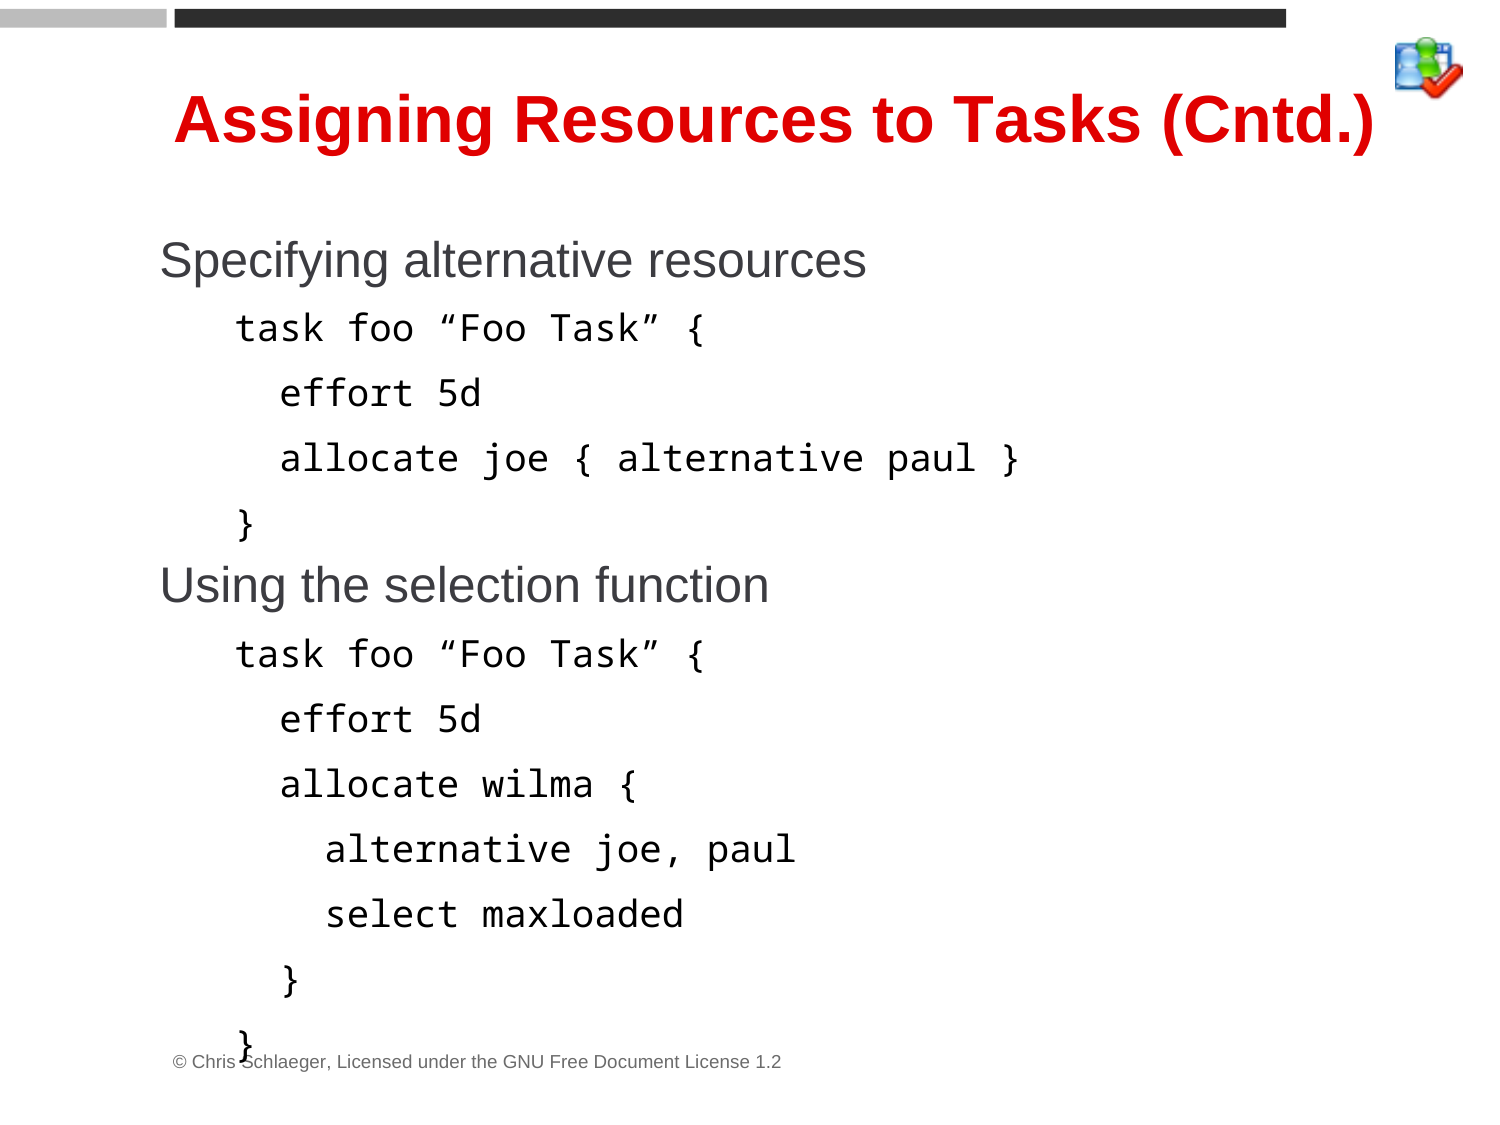

# Assigning Resources to Tasks (Cntd.)
Specifying alternative resources
task foo “Foo Task” {
 effort 5d
 allocate joe { alternative paul }
}
Using the selection function
task foo “Foo Task” {
 effort 5d
 allocate wilma {
 alternative joe, paul
 select maxloaded
 }
}